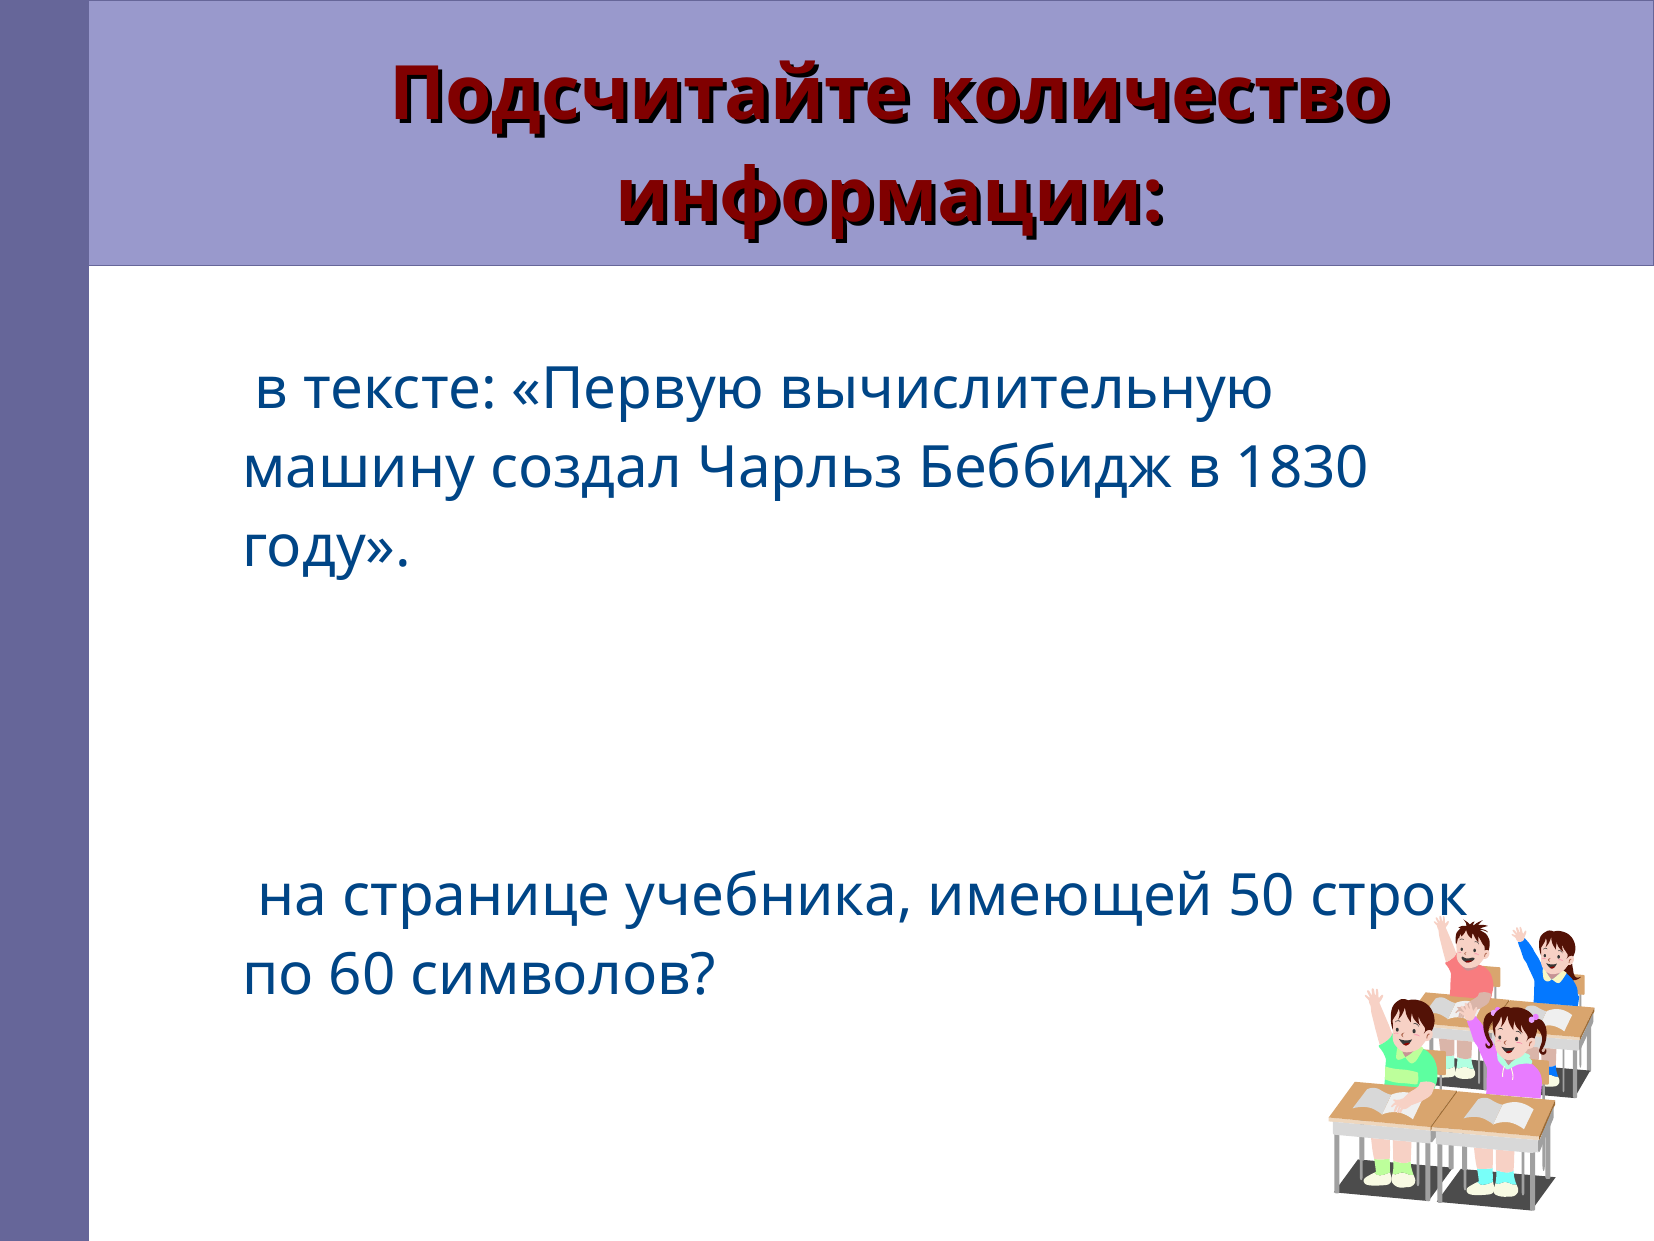

Подсчитайте количество информации:
 в тексте: «Первую вычислительную машину создал Чарльз Беббидж в 1830 году».
 на странице учебника, имеющей 50 строк по 60 символов?